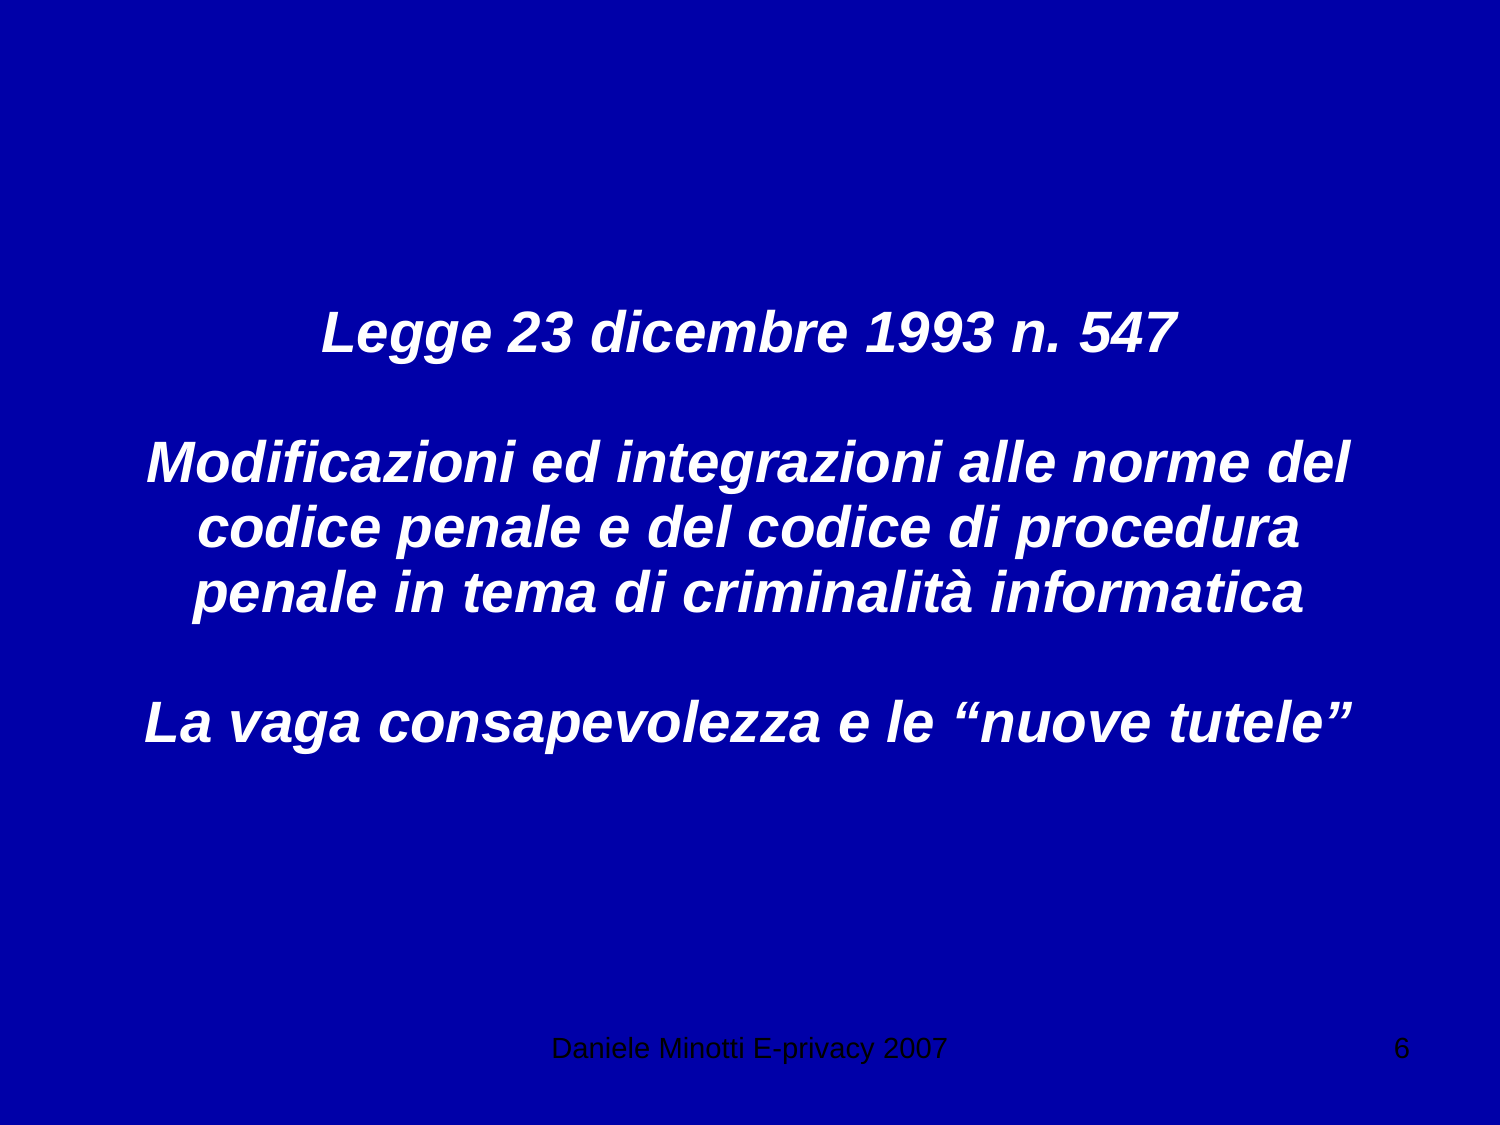

# Legge 23 dicembre 1993 n. 547 Modificazioni ed integrazioni alle norme del codice penale e del codice di procedura penale in tema di criminalità informatica La vaga consapevolezza e le “nuove tutele”
Daniele Minotti E-privacy 2007
6